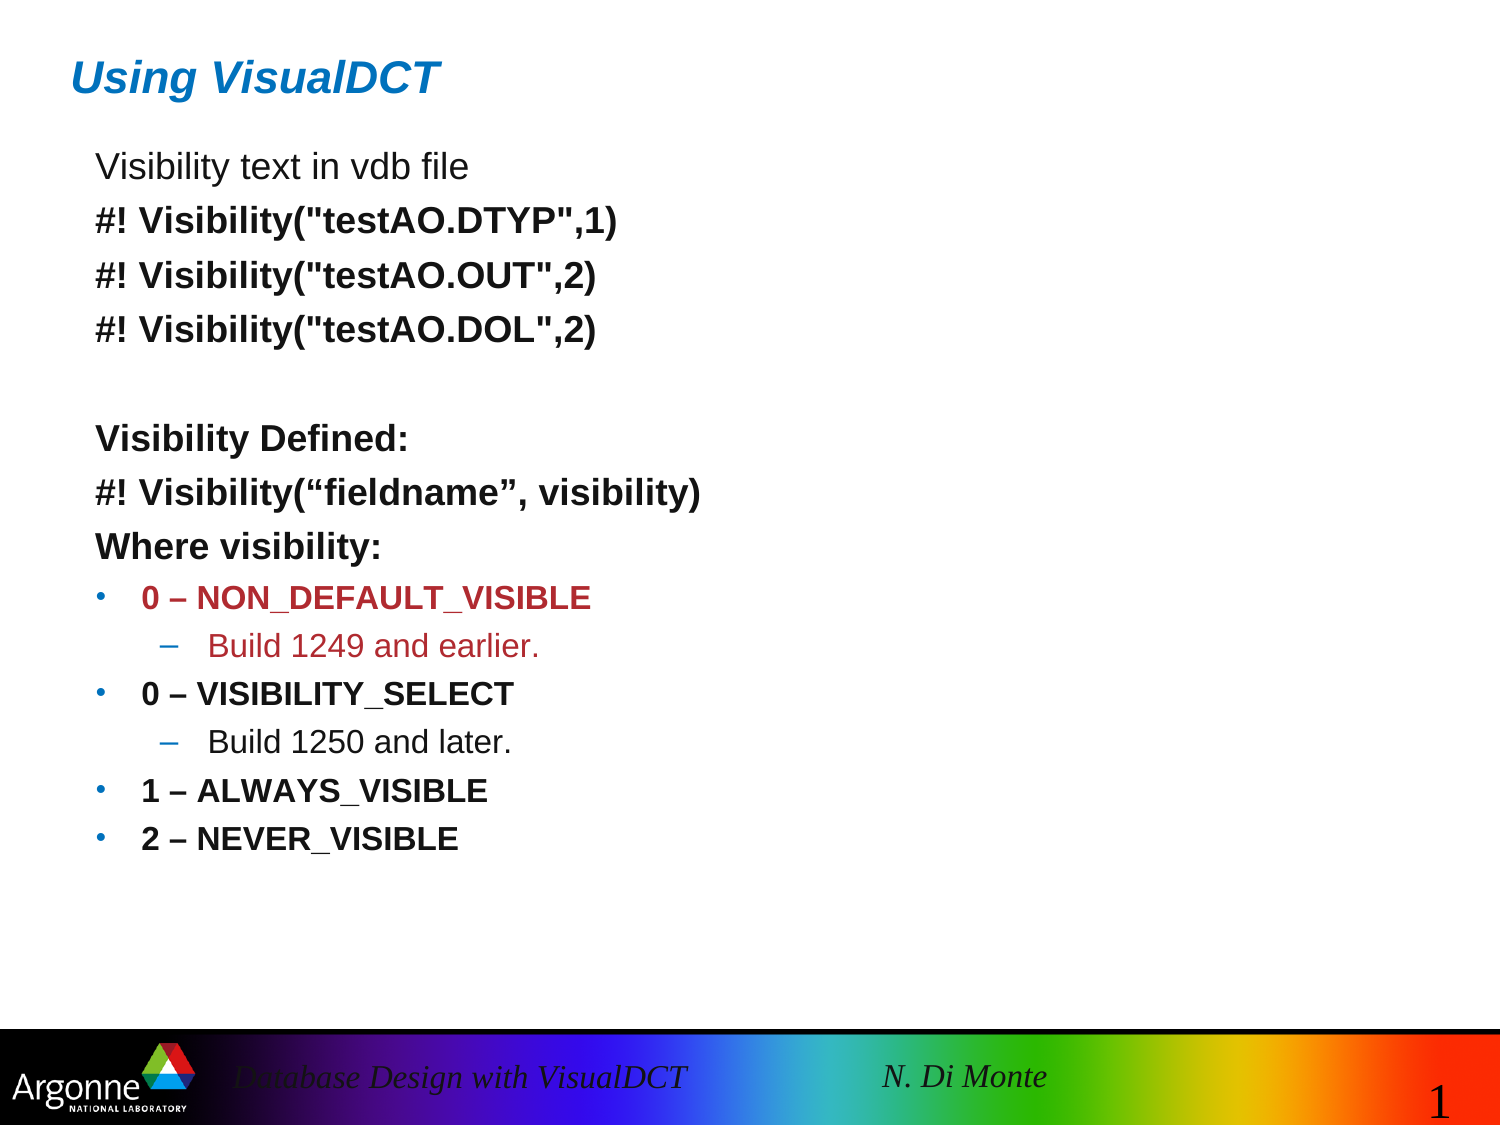

# Using VisualDCT
Visibility text in vdb file
#! Visibility("testAO.DTYP",1)
#! Visibility("testAO.OUT",2)
#! Visibility("testAO.DOL",2)
Visibility Defined:
#! Visibility(“fieldname”, visibility)
Where visibility:
0 – NON_DEFAULT_VISIBLE
Build 1249 and earlier.
0 – VISIBILITY_SELECT
Build 1250 and later.
1 – ALWAYS_VISIBLE
2 – NEVER_VISIBLE
12